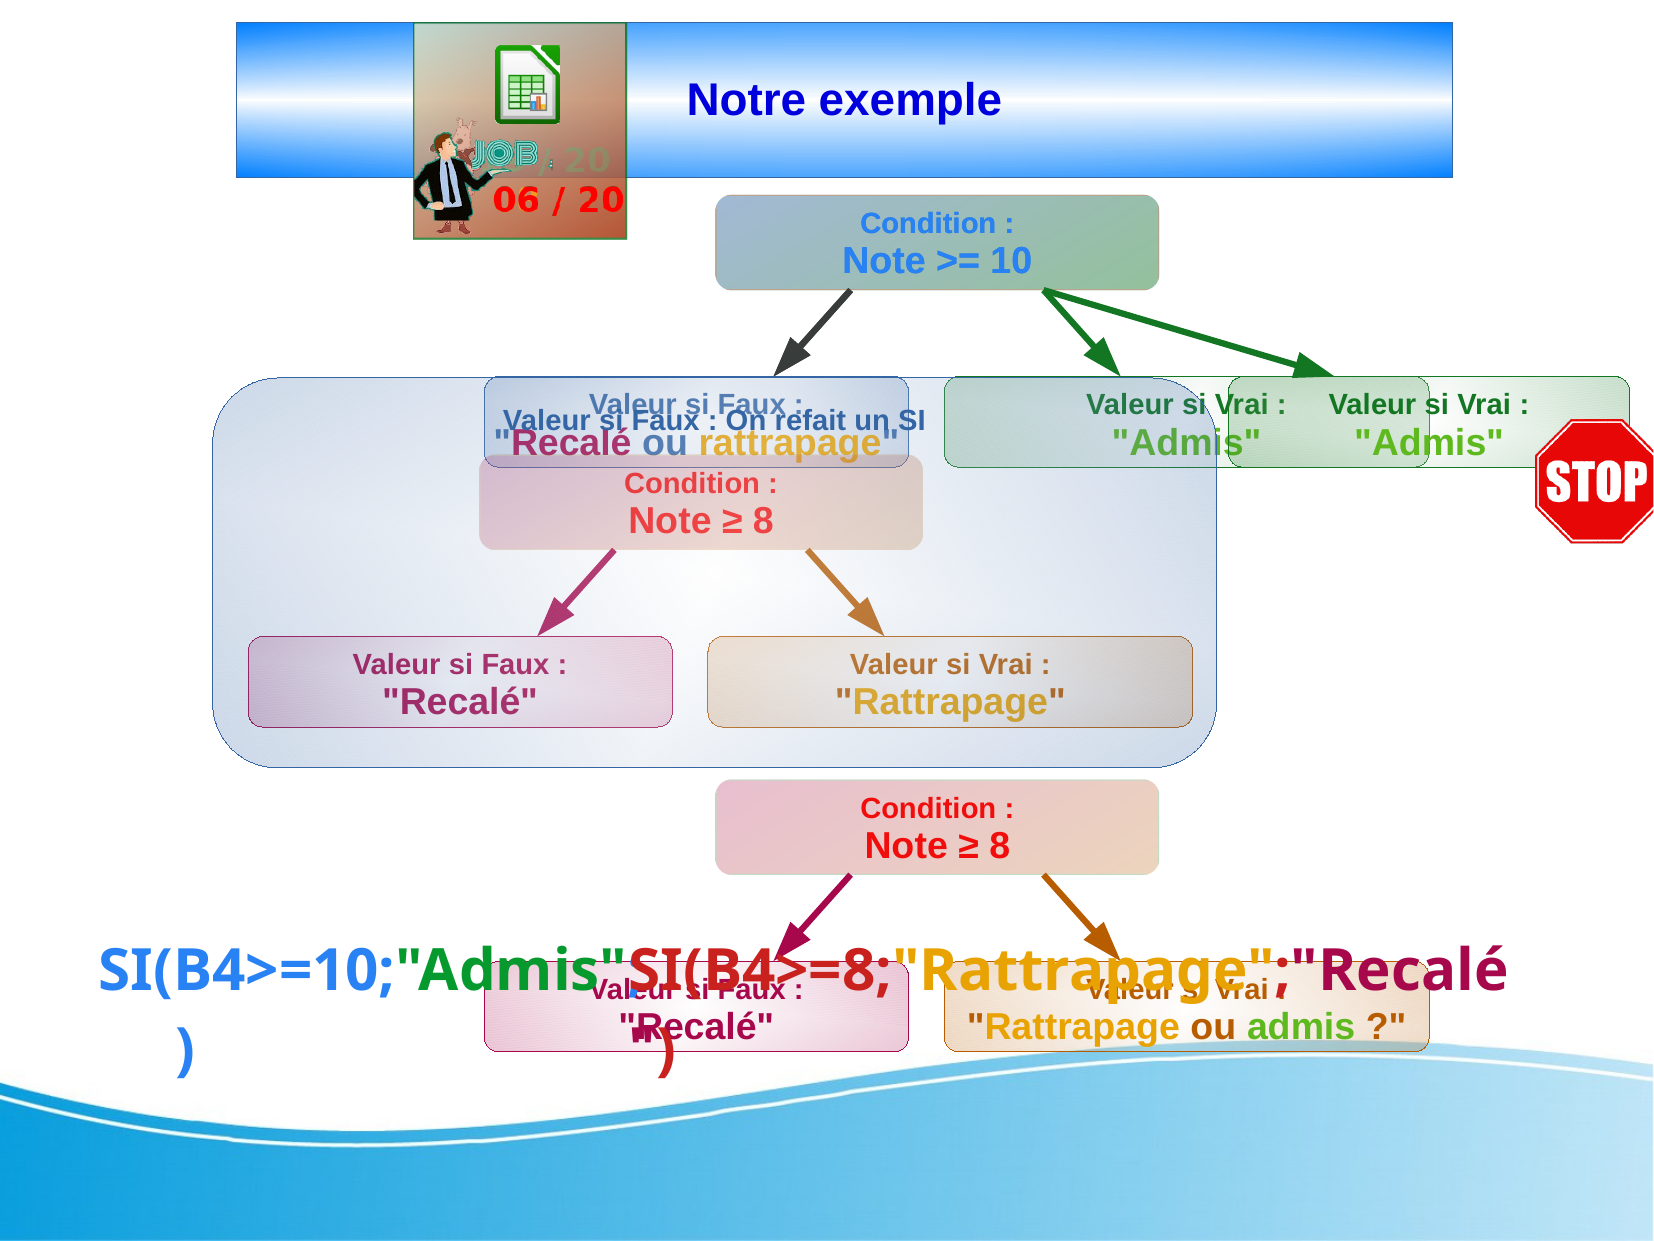

Notre exemple
Condition :
Note >= 10
Valeur si Vrai :
"Admis"
Condition :
Note >= 10
Valeur si Vrai :
"Admis"
Valeur si Faux :
"Recalé ou rattrapage"
Valeur si Faux : On refait un SI
Condition :
Note ≥ 8
Valeur si Faux :
"Recalé"
Valeur si Vrai :
"Rattrapage"
Condition :
Note ≥ 8
Valeur si Faux :
"Recalé"
Valeur si Vrai :
"Rattrapage ou admis ?"
SI(B4>=10;"Admis"; )
SI(B4>=8;"Rattrapage";"Recalé")